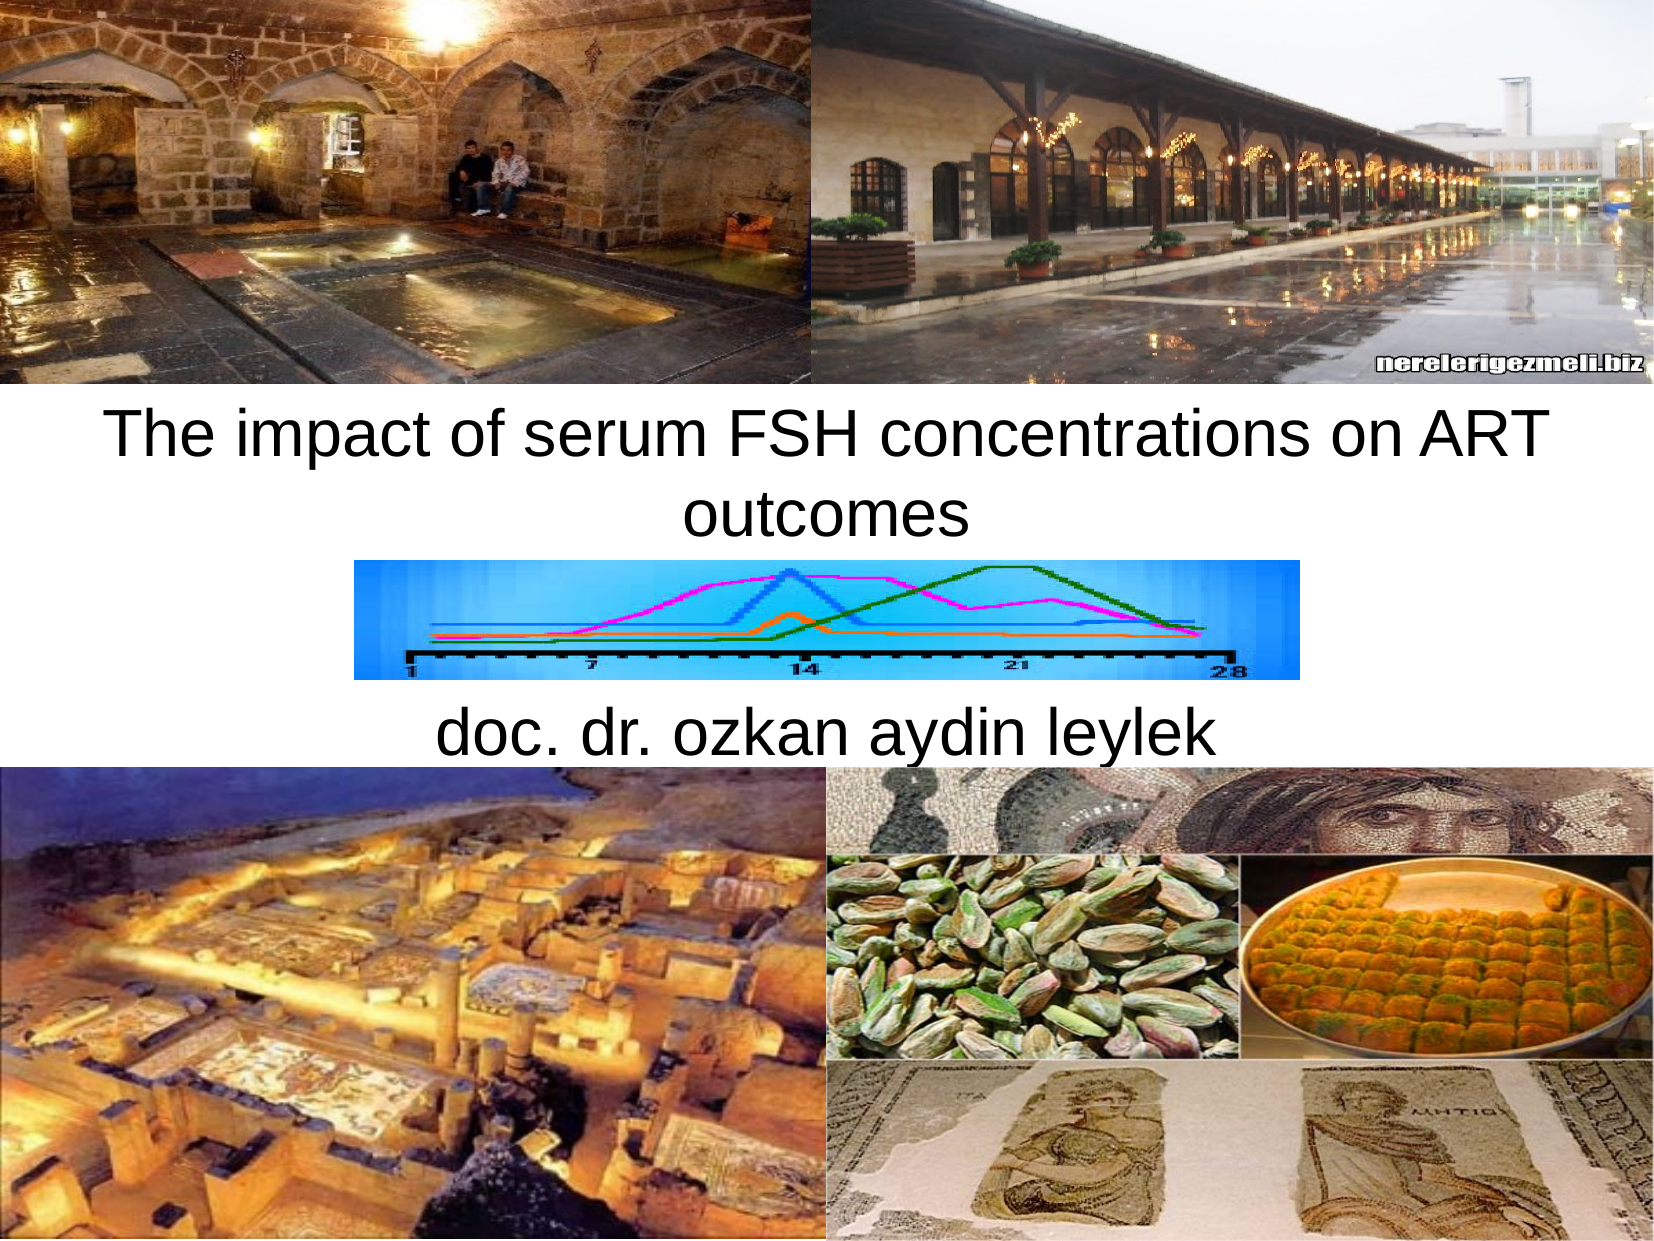

# The impact of serum FSH concentrations on ART outcomes
doc. dr. ozkan aydin leylek